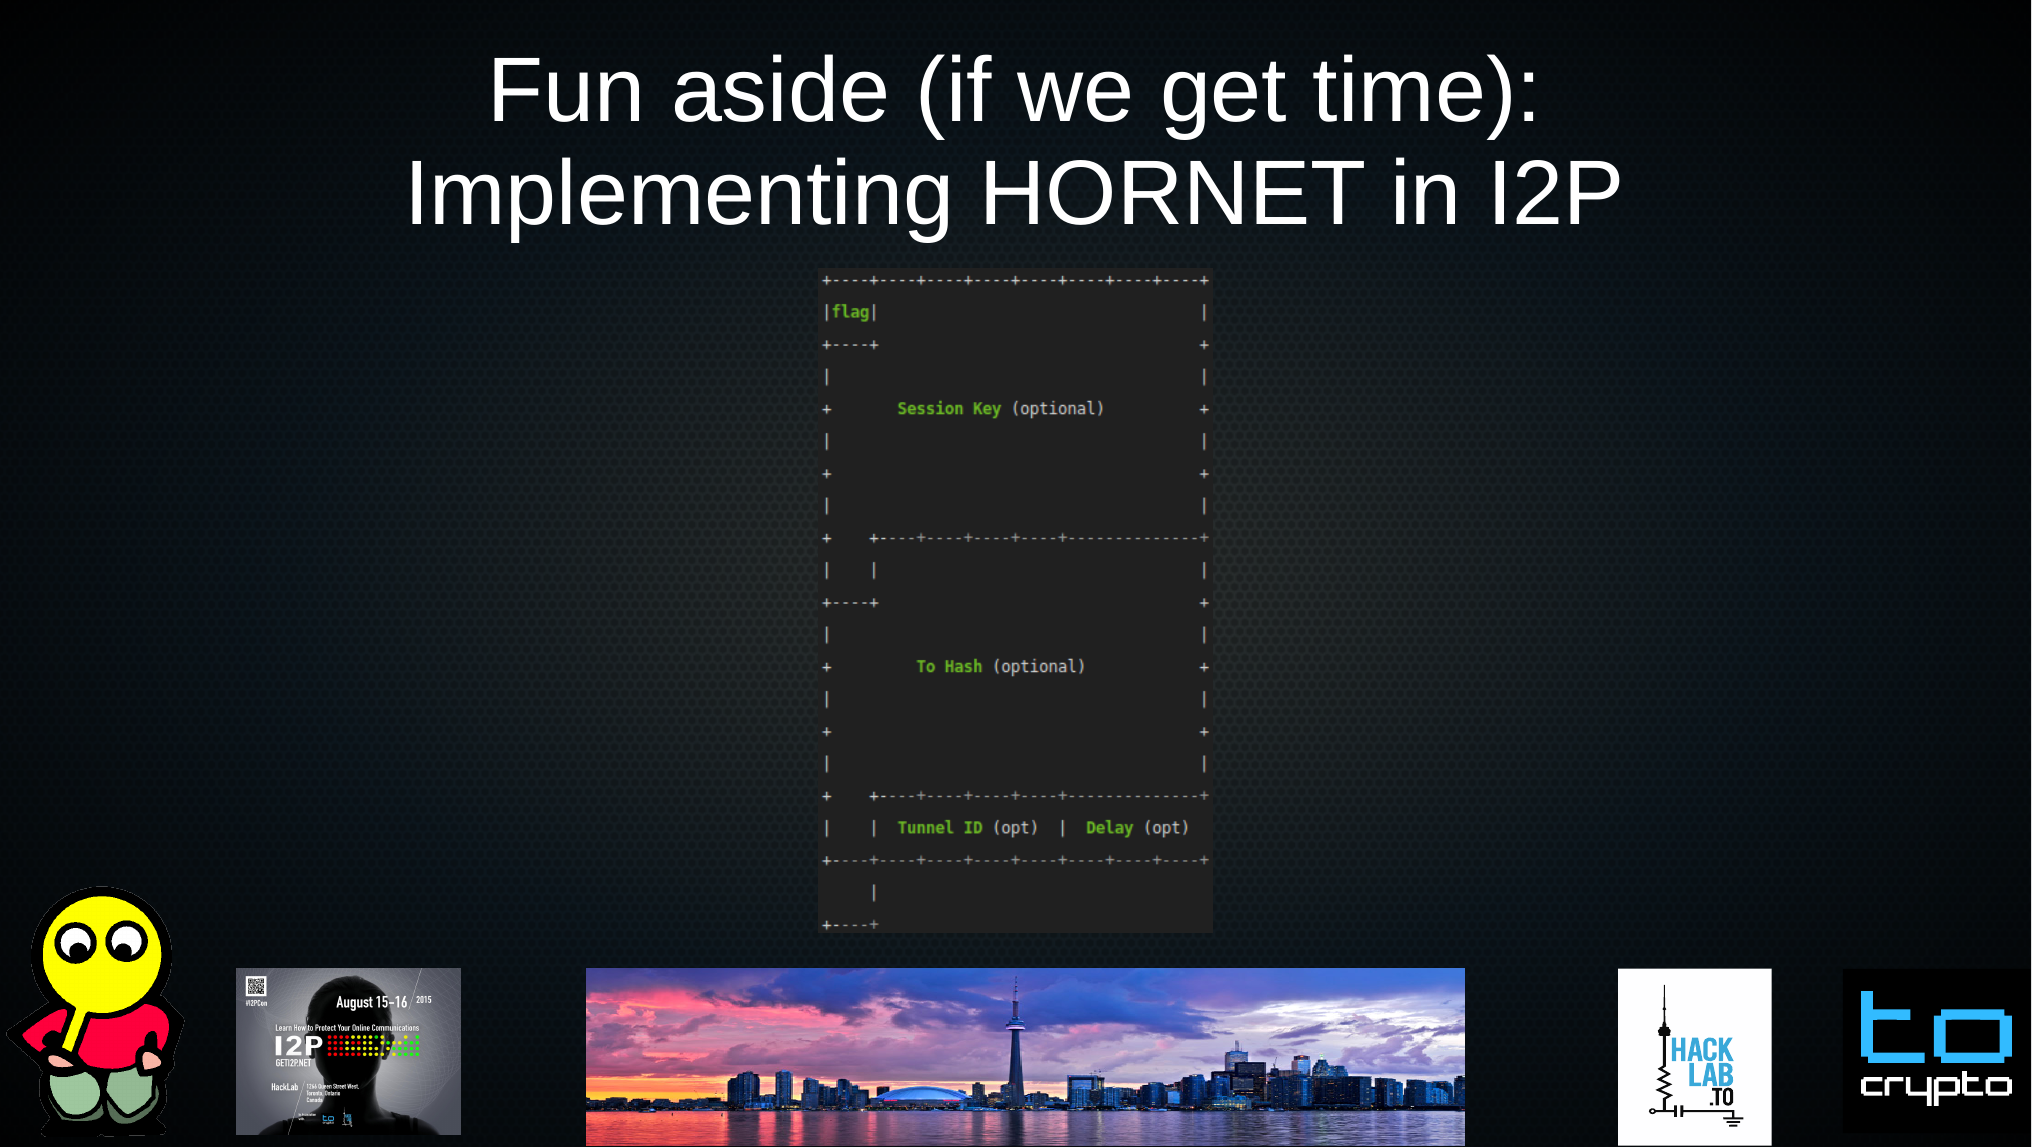

# Fun aside (if we get time): Implementing HORNET in I2P
23